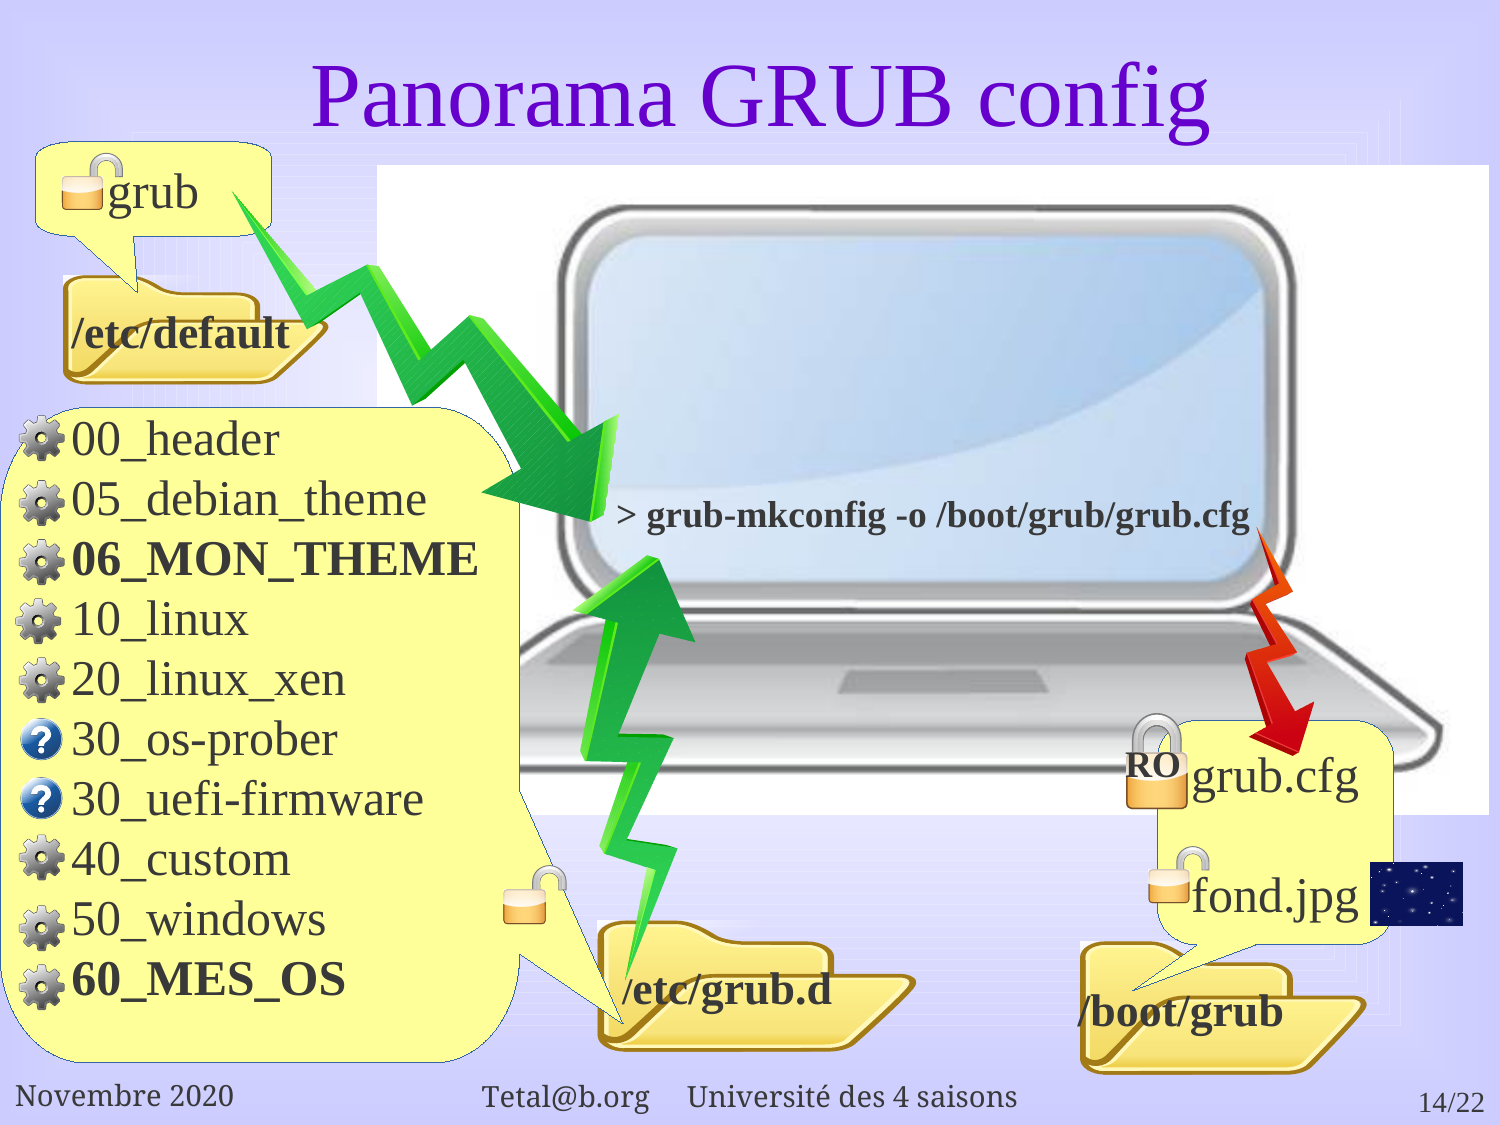

# Panorama GRUB config
grub
> grub-mkconfig -o /boot/grub/grub.cfg
 /etc/default
 00_header
 05_debian_theme
 06_MON_THEME
 10_linux
 20_linux_xen
 30_os-prober
 30_uefi-firmware
 40_custom
 50_windows
 60_MES_OS
RO
grub.cfg
fond.jpg
 /etc/grub.d
/boot/grub
Novembre 2020
Tetal@b.org Université des 4 saisons
14